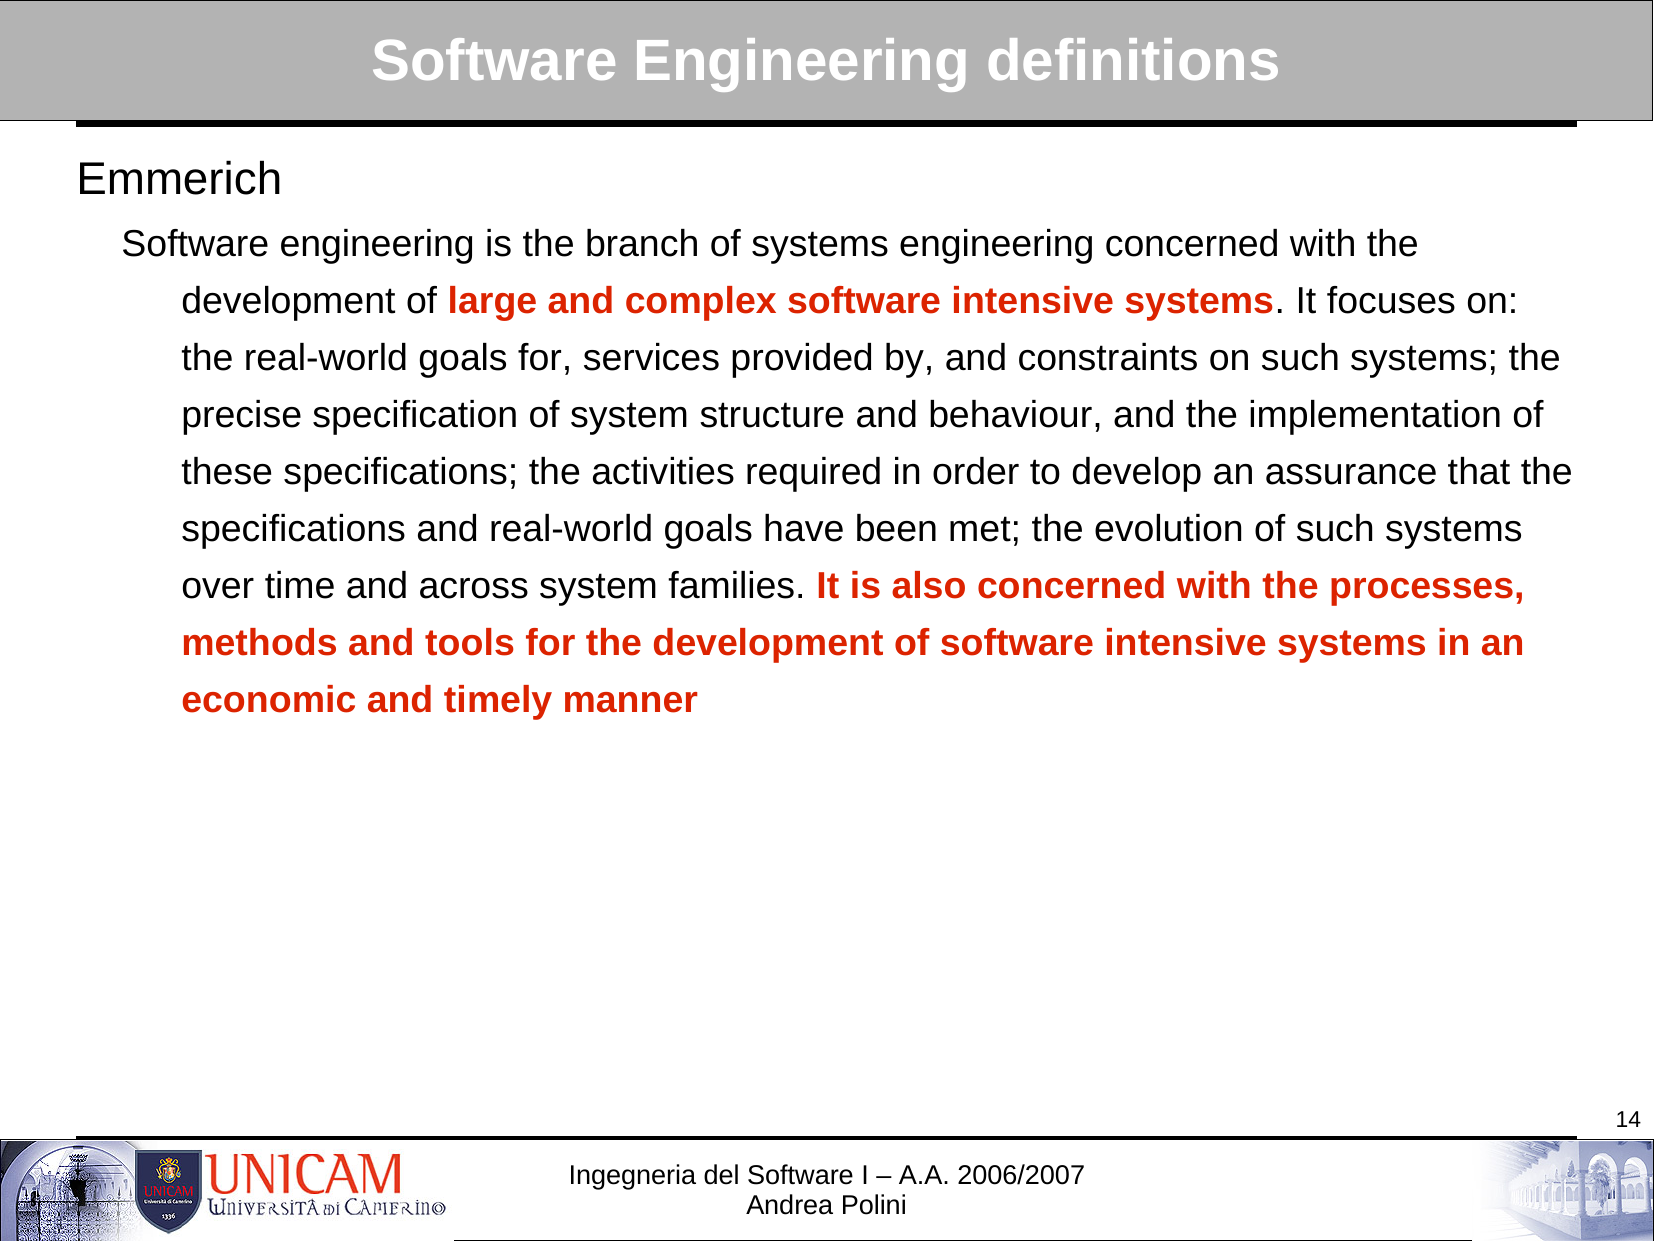

# Software Engineering definitions
Emmerich
Software engineering is the branch of systems engineering concerned with the development of large and complex software intensive systems. It focuses on: the real-world goals for, services provided by, and constraints on such systems; the precise specification of system structure and behaviour, and the implementation of these specifications; the activities required in order to develop an assurance that the specifications and real-world goals have been met; the evolution of such systems over time and across system families. It is also concerned with the processes, methods and tools for the development of software intensive systems in an economic and timely manner
14